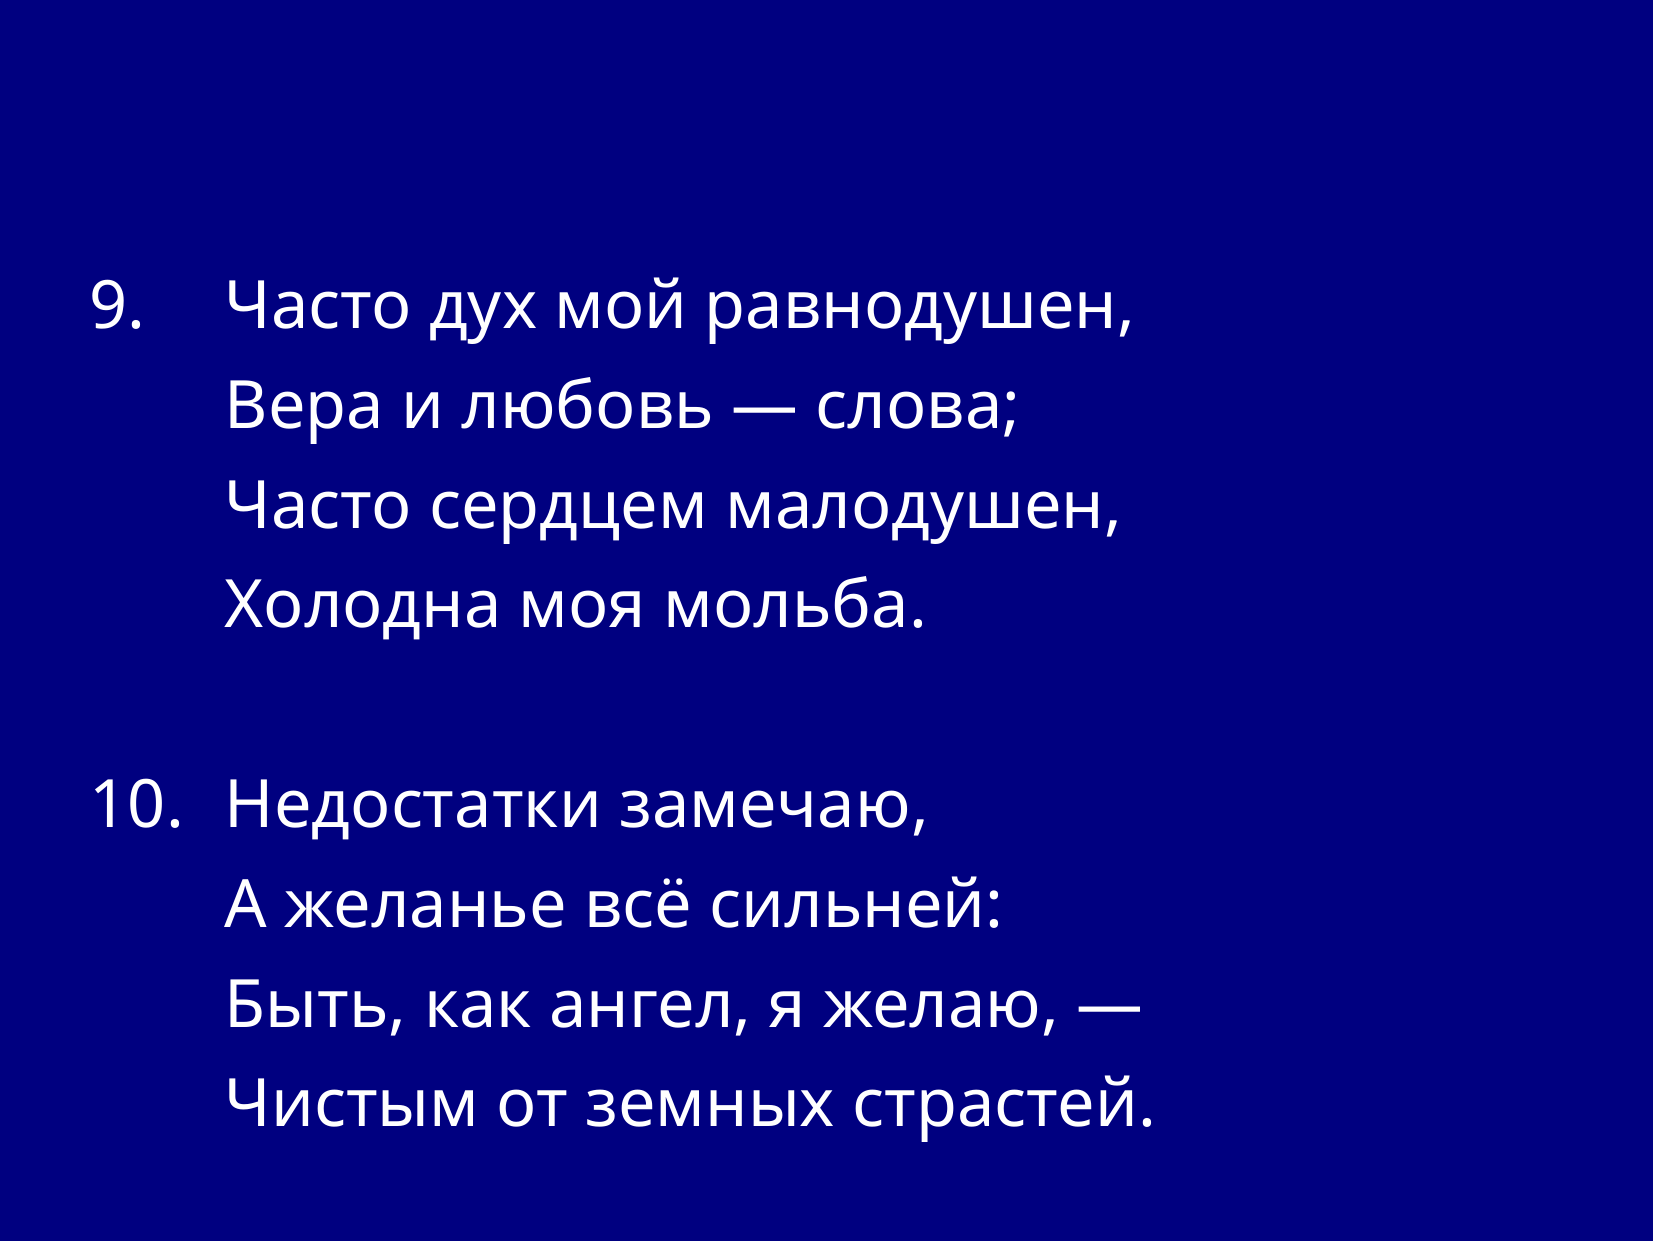

9.	Часто дух мой равнодушен,
	Вера и любовь — слова;
	Часто сердцем малодушен,
	Холодна моя мольба.
10.	Недостатки замечаю,
	А желанье всё сильней:
	Быть, как ангел, я желаю, —
	Чистым от земных страстей.